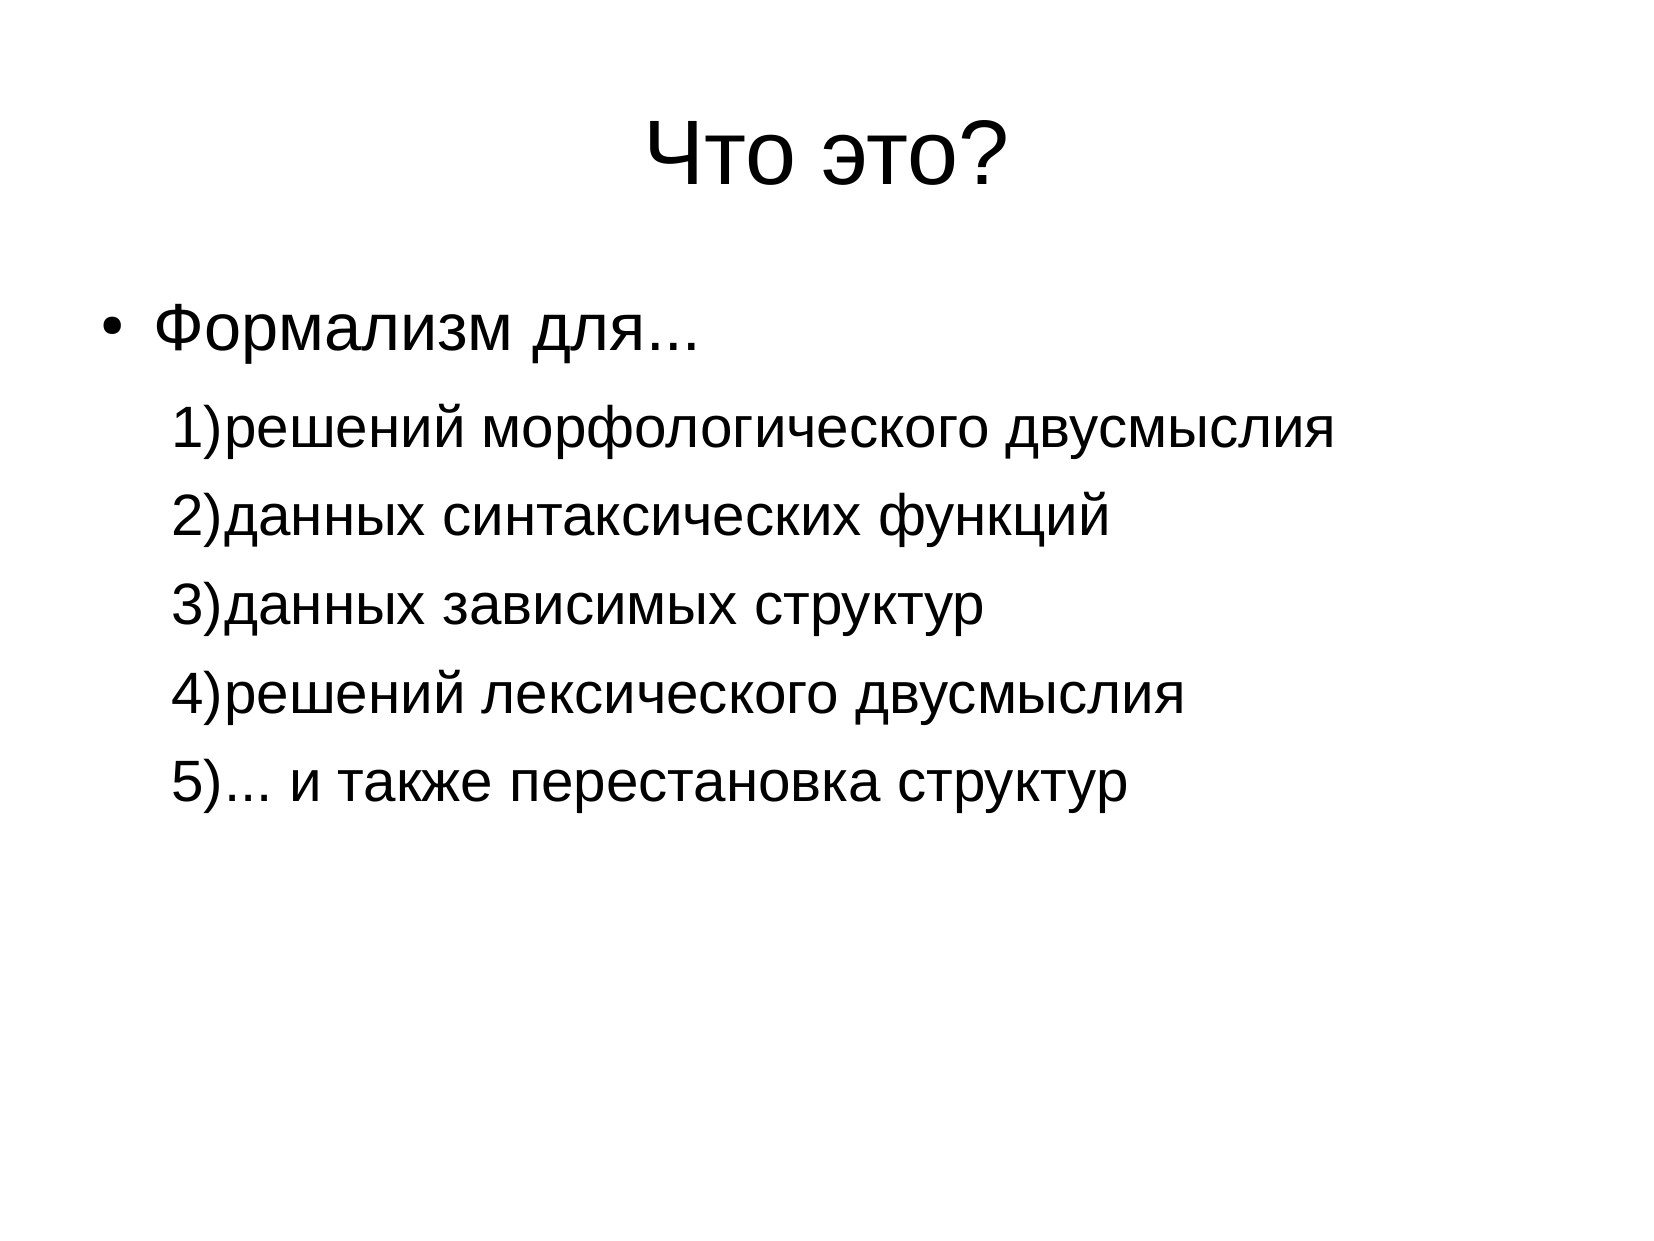

# Что это?
Формализм для...
решений морфологического двусмыслия
данных синтаксических функций
данных зависимых структур
решений лексического двусмыслия
... и также перестановка структур